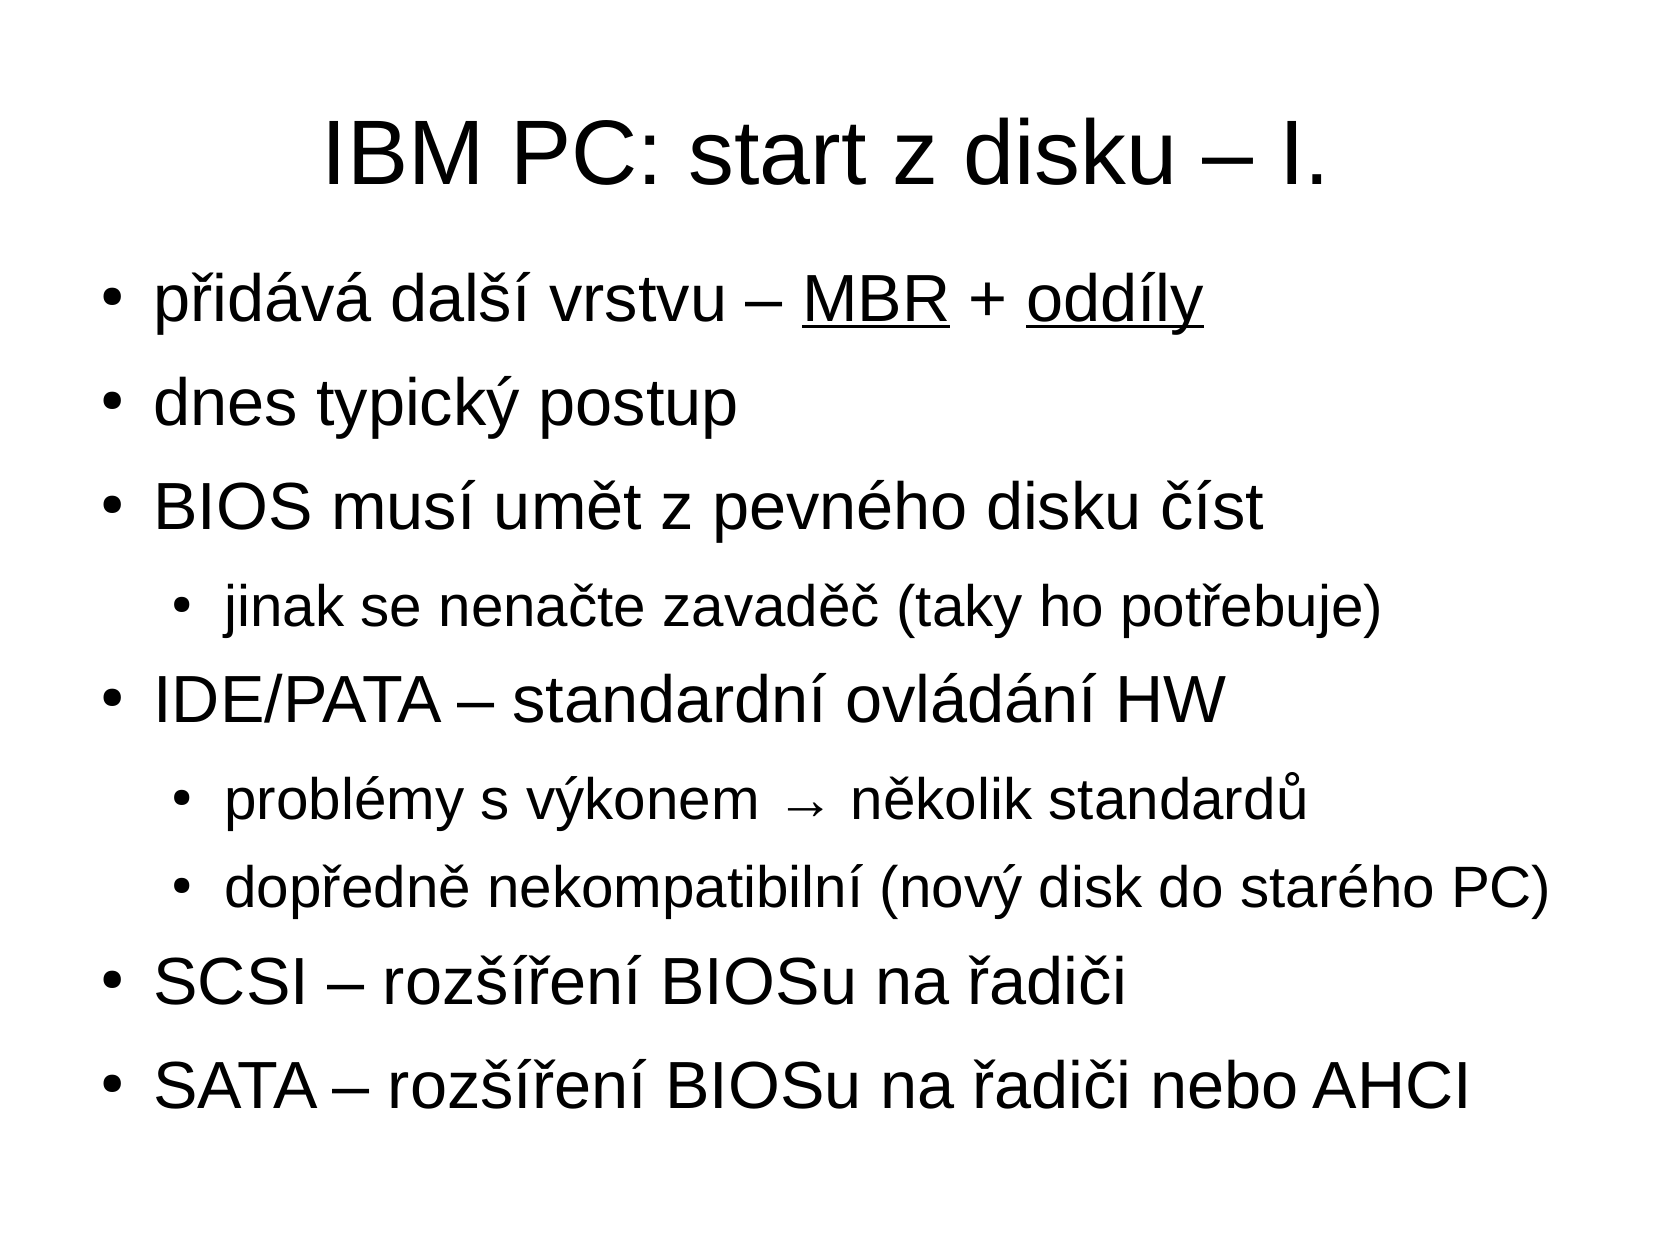

# IBM PC: start z disku – I.
přidává další vrstvu – MBR + oddíly
dnes typický postup
BIOS musí umět z pevného disku číst
jinak se nenačte zavaděč (taky ho potřebuje)
IDE/PATA – standardní ovládání HW
problémy s výkonem → několik standardů
dopředně nekompatibilní (nový disk do starého PC)
SCSI – rozšíření BIOSu na řadiči
SATA – rozšíření BIOSu na řadiči nebo AHCI